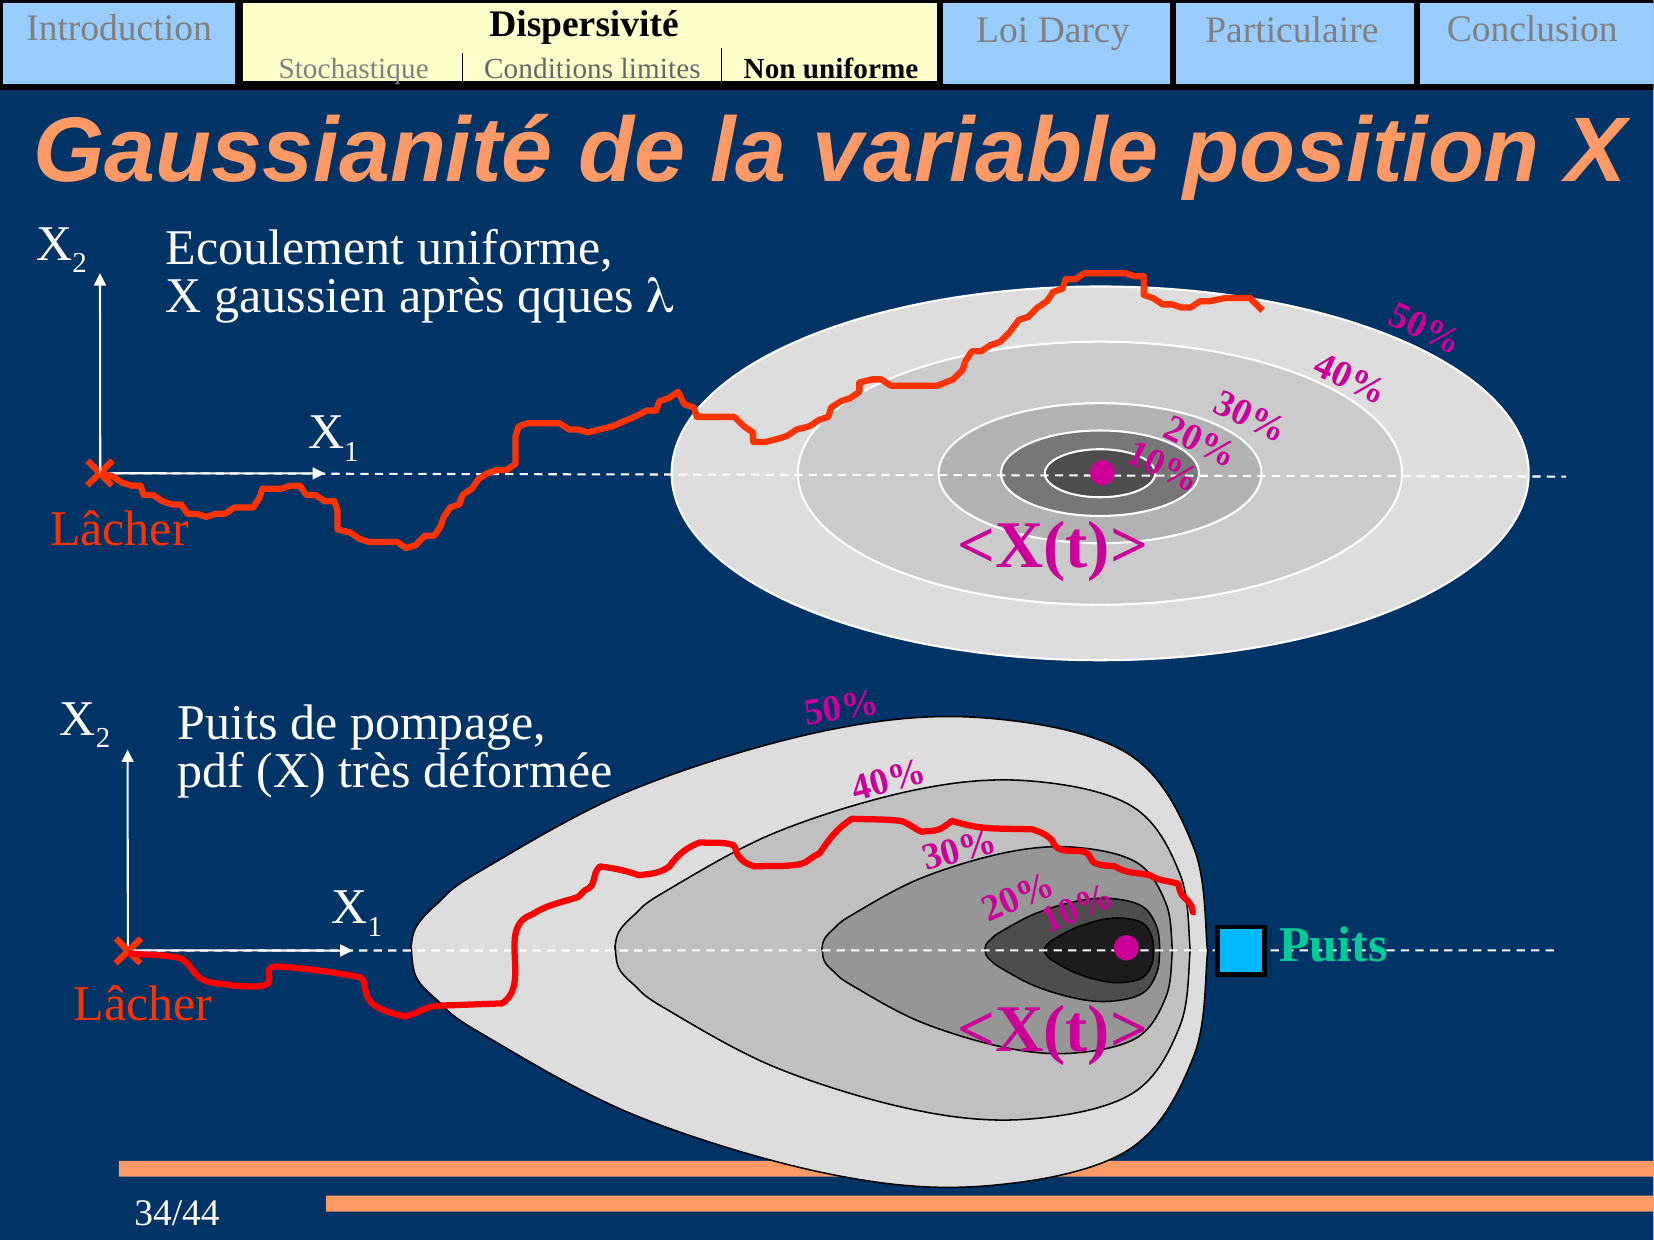

Dispersivité
Introduction
Conclusion
Loi Darcy
Particulaire
Stochastique
Conditions limites
Non uniforme
Gaussianité de la variable position X
X2
Ecoulement uniforme,
X gaussien après qques l
50%
40%
30%
X1
20%
10%
Lâcher
<X(t)>
50%
X2
Puits de pompage,
pdf (X) très déformée
40%
30%
20%
X1
10%
Puits
Lâcher
<X(t)>